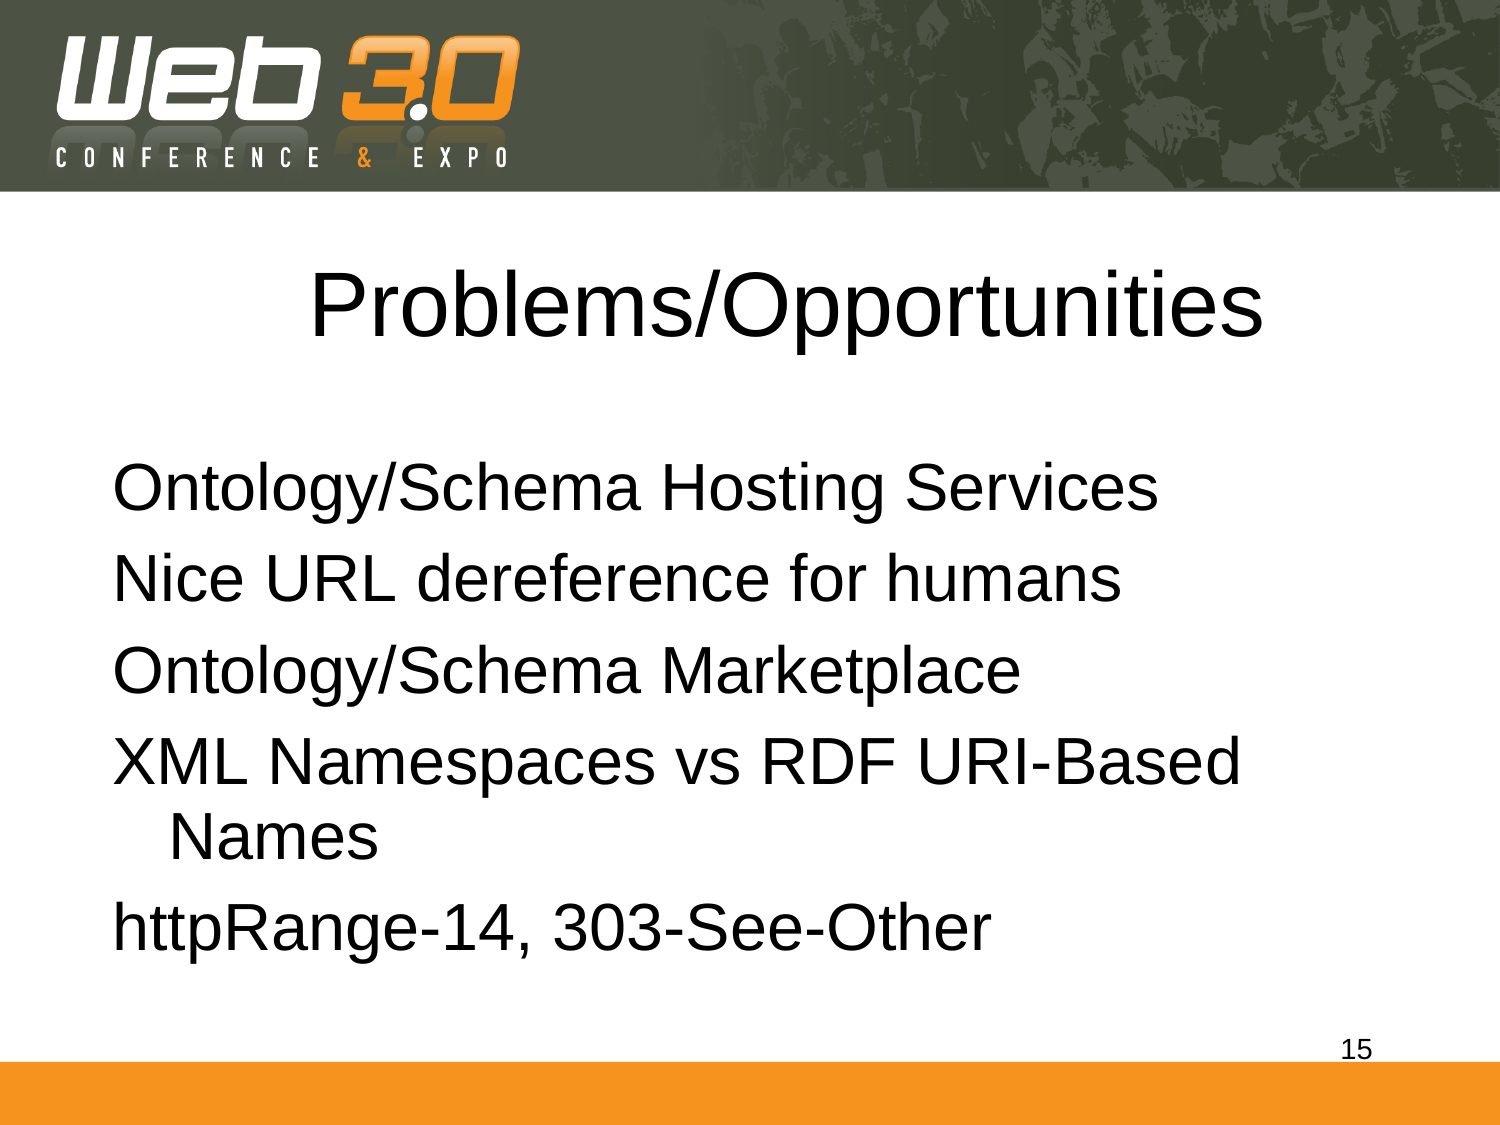

# Problems/Opportunities
Ontology/Schema Hosting Services
Nice URL dereference for humans
Ontology/Schema Marketplace
XML Namespaces vs RDF URI-Based Names
httpRange-14, 303-See-Other
15